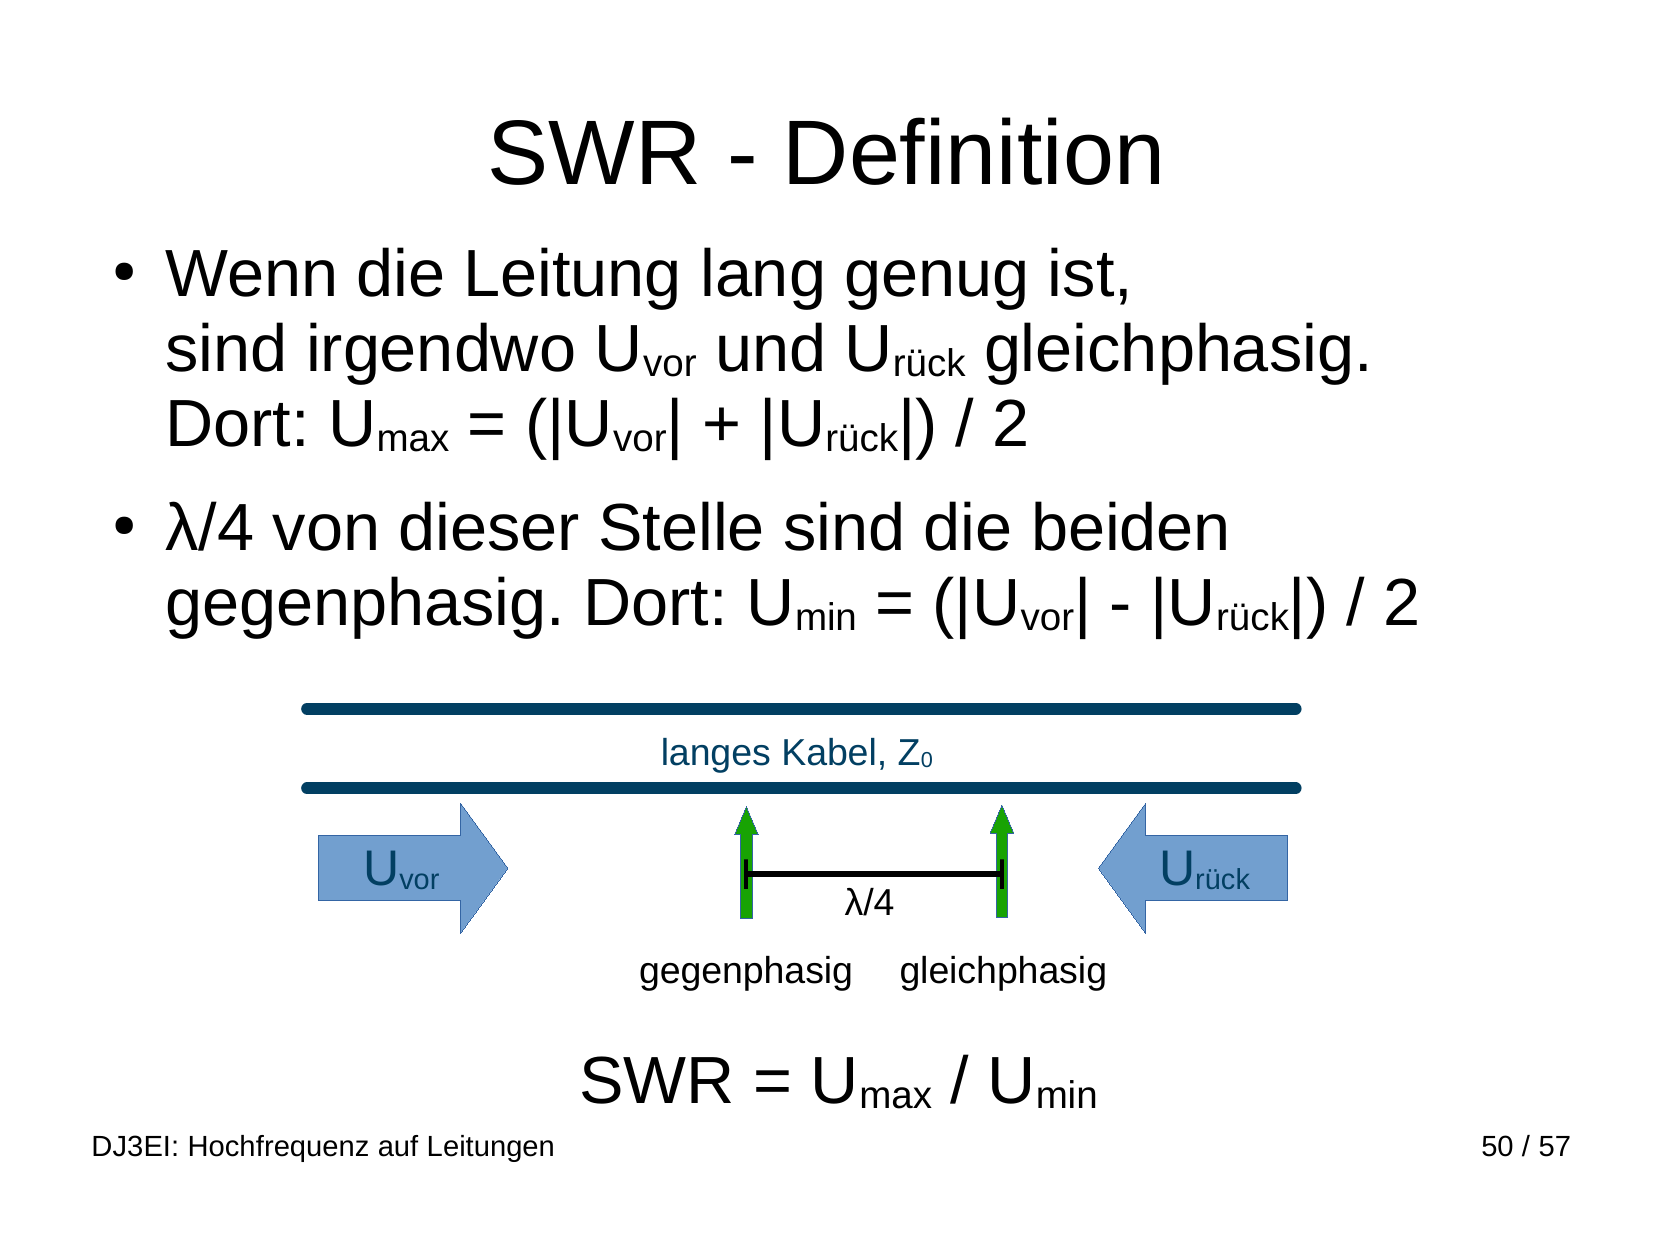

# SWR - Definition
Wenn die Leitung lang genug ist,
sind irgendwo Uvor und Urück gleichphasig.
Dort: Umax = (|Uvor| + |Urück|) / 2
λ/4 von dieser Stelle sind die beiden gegenphasig. Dort: Umin = (|Uvor| - |Urück|) / 2
SWR = Umax / Umin
langes Kabel, Z0
Uvor
Urück
λ/4
gegenphasig
gleichphasig